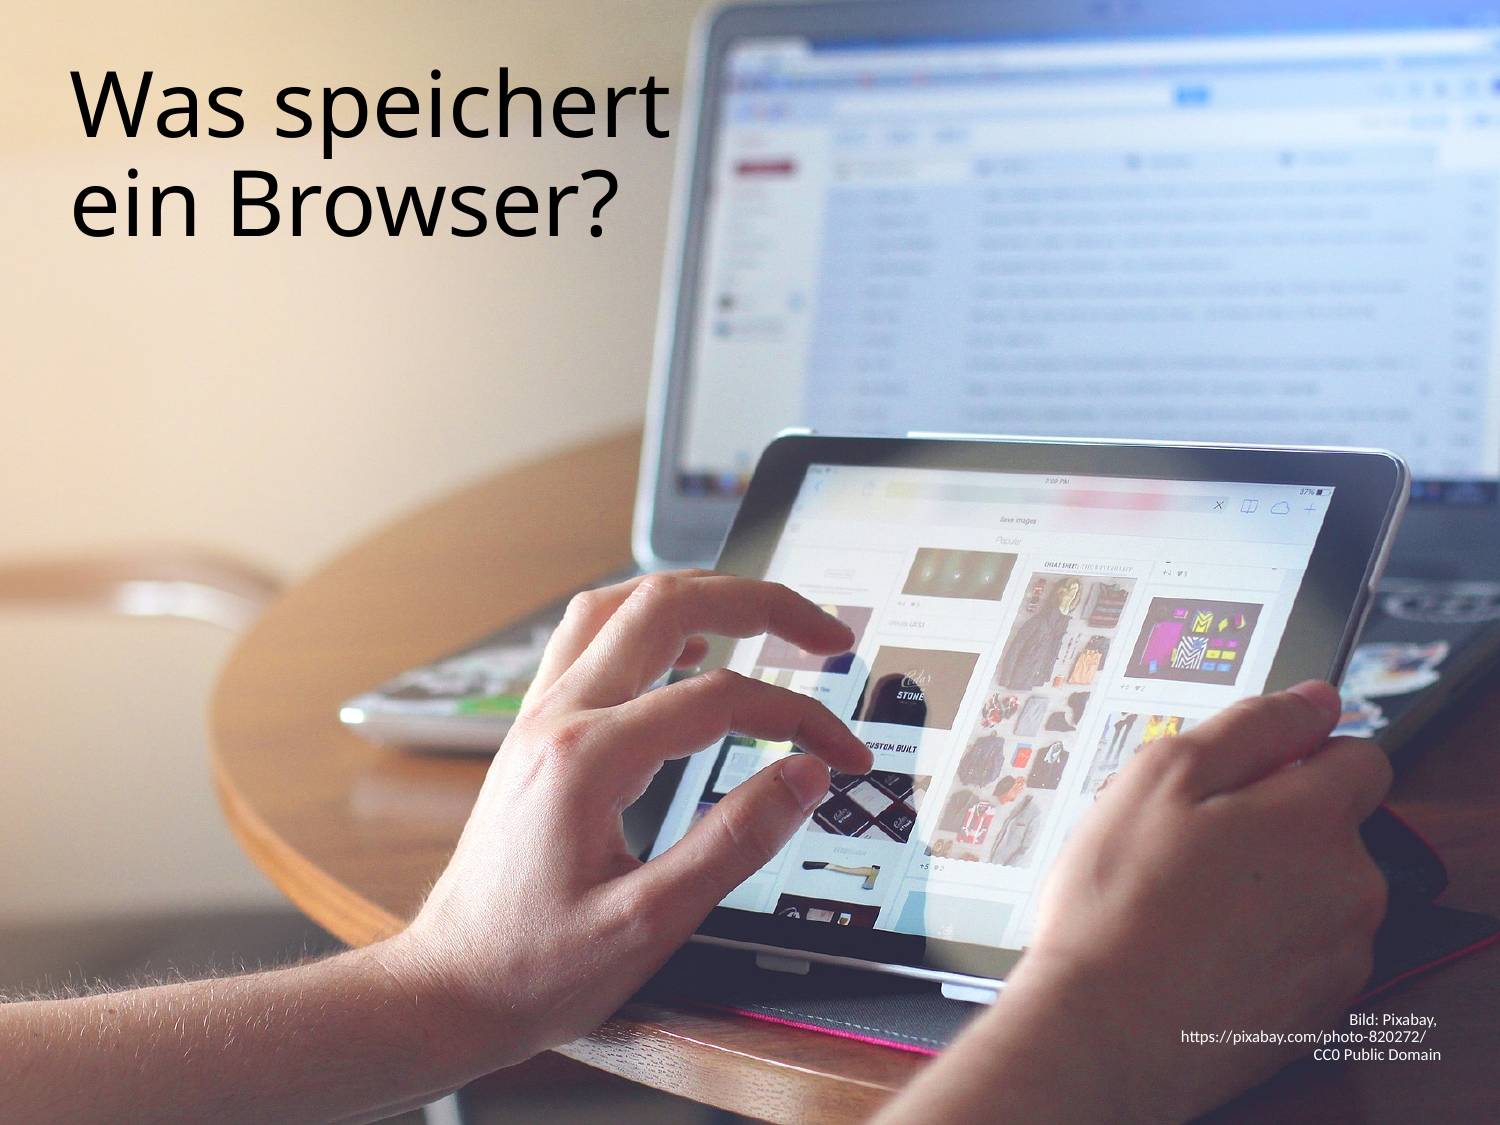

Was speichert ein Browser?
# Bild: Pixabay, https://pixabay.com/photo-820272/ CC0 Public Domain